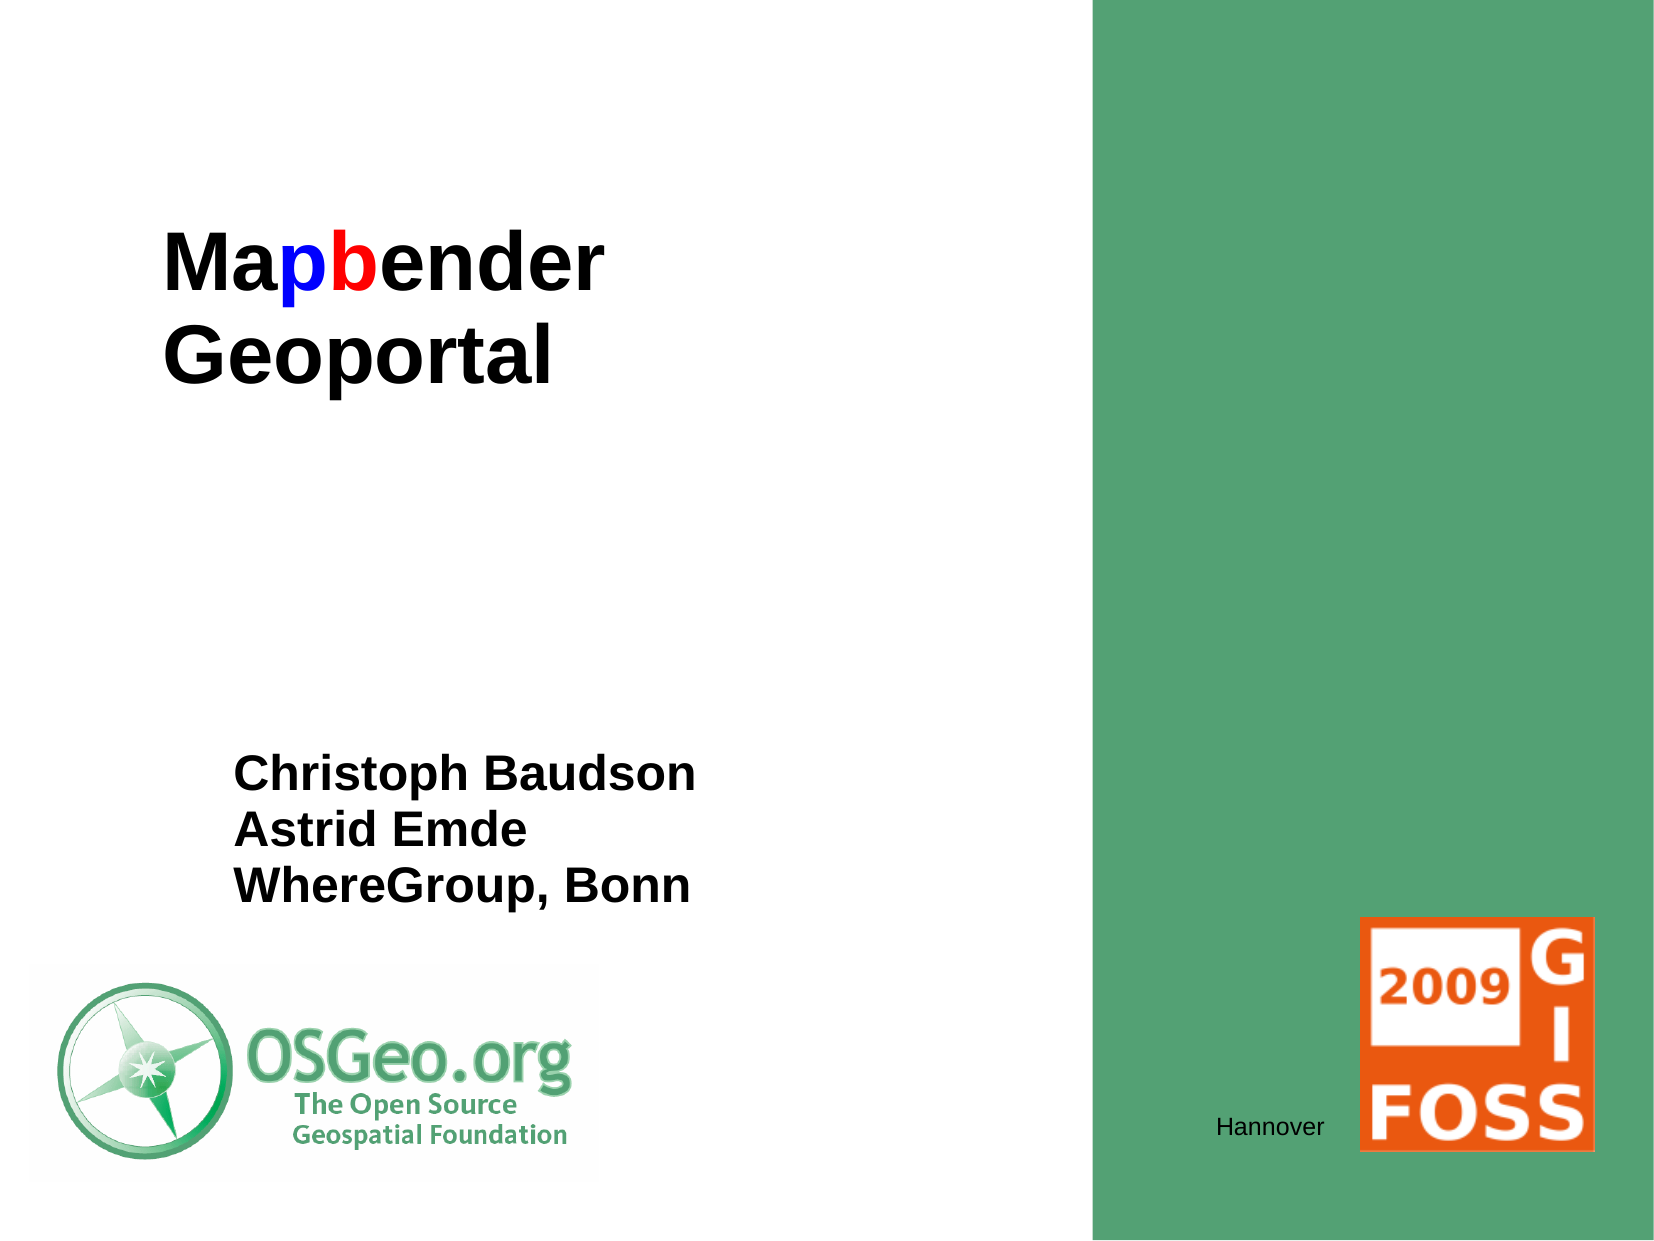

Mapbender
Geoportal
Christoph Baudson
Astrid Emde
WhereGroup, Bonn
Hannover